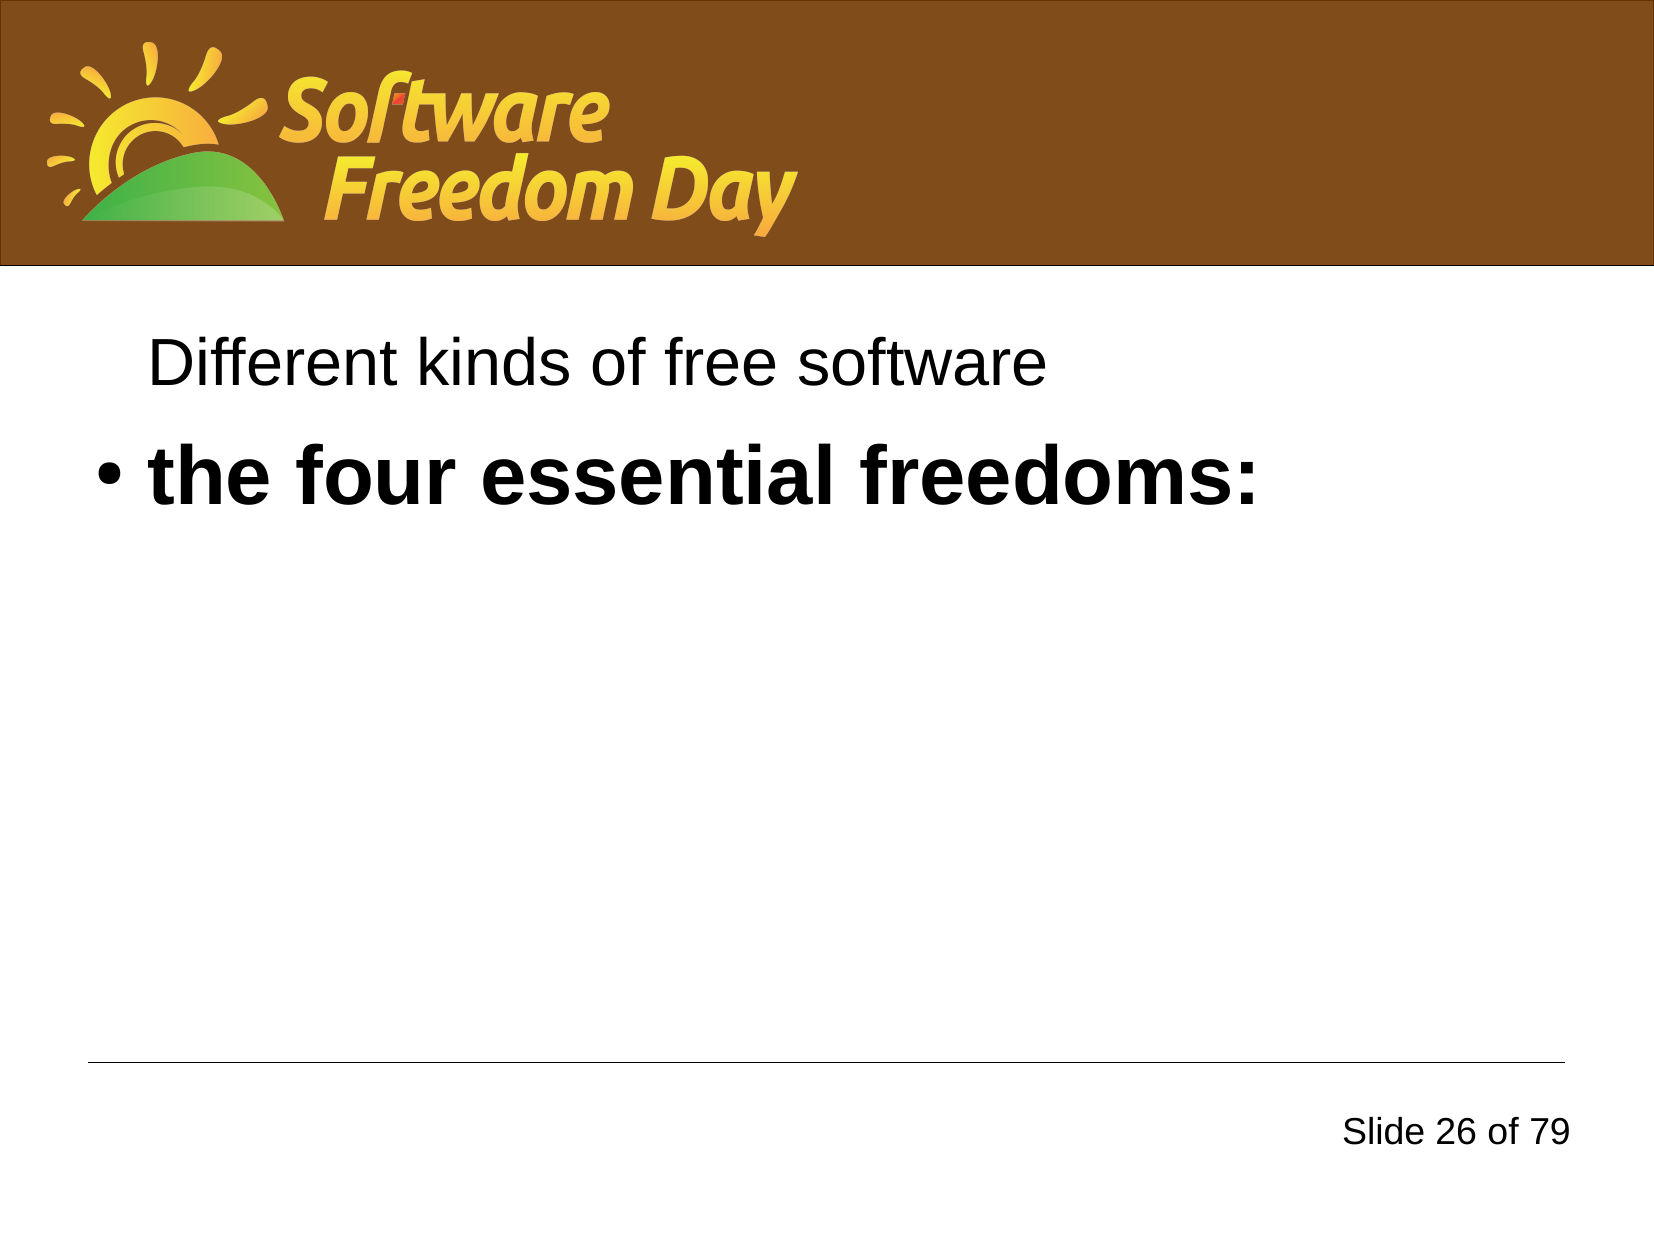

#
Different kinds of free software
the four essential freedoms:
26